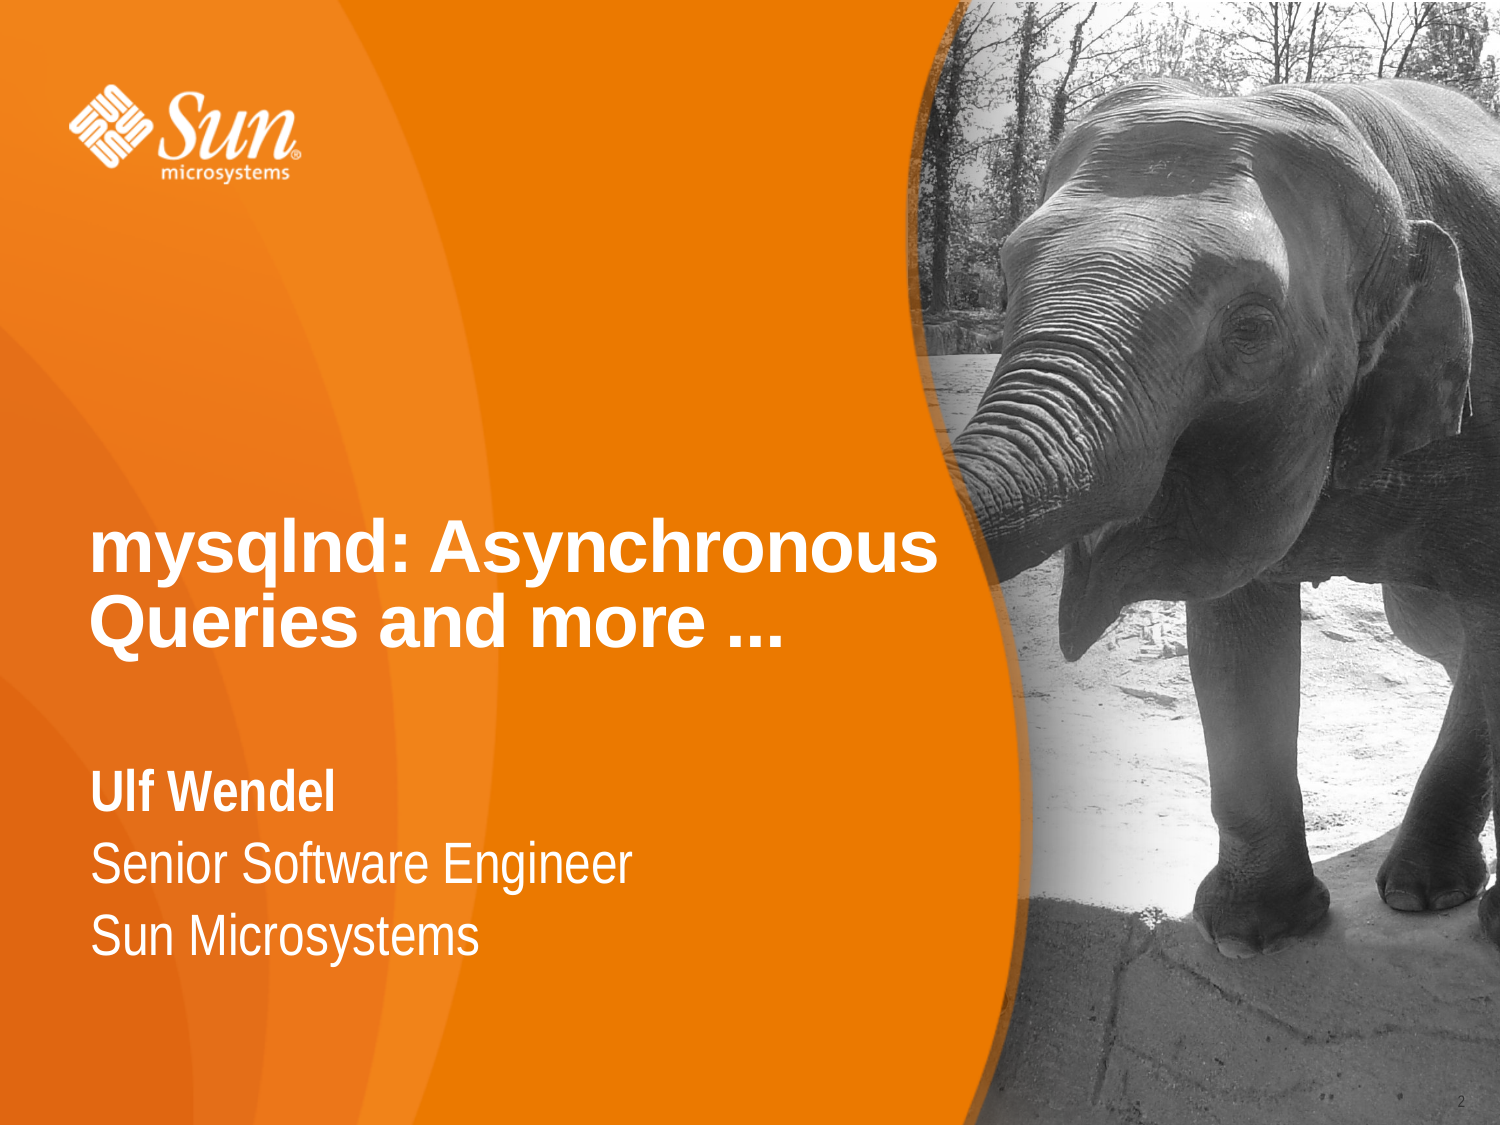

# mysqlnd: Asynchronous Queries and more ...
Ulf Wendel
Senior Software Engineer
Sun Microsystems